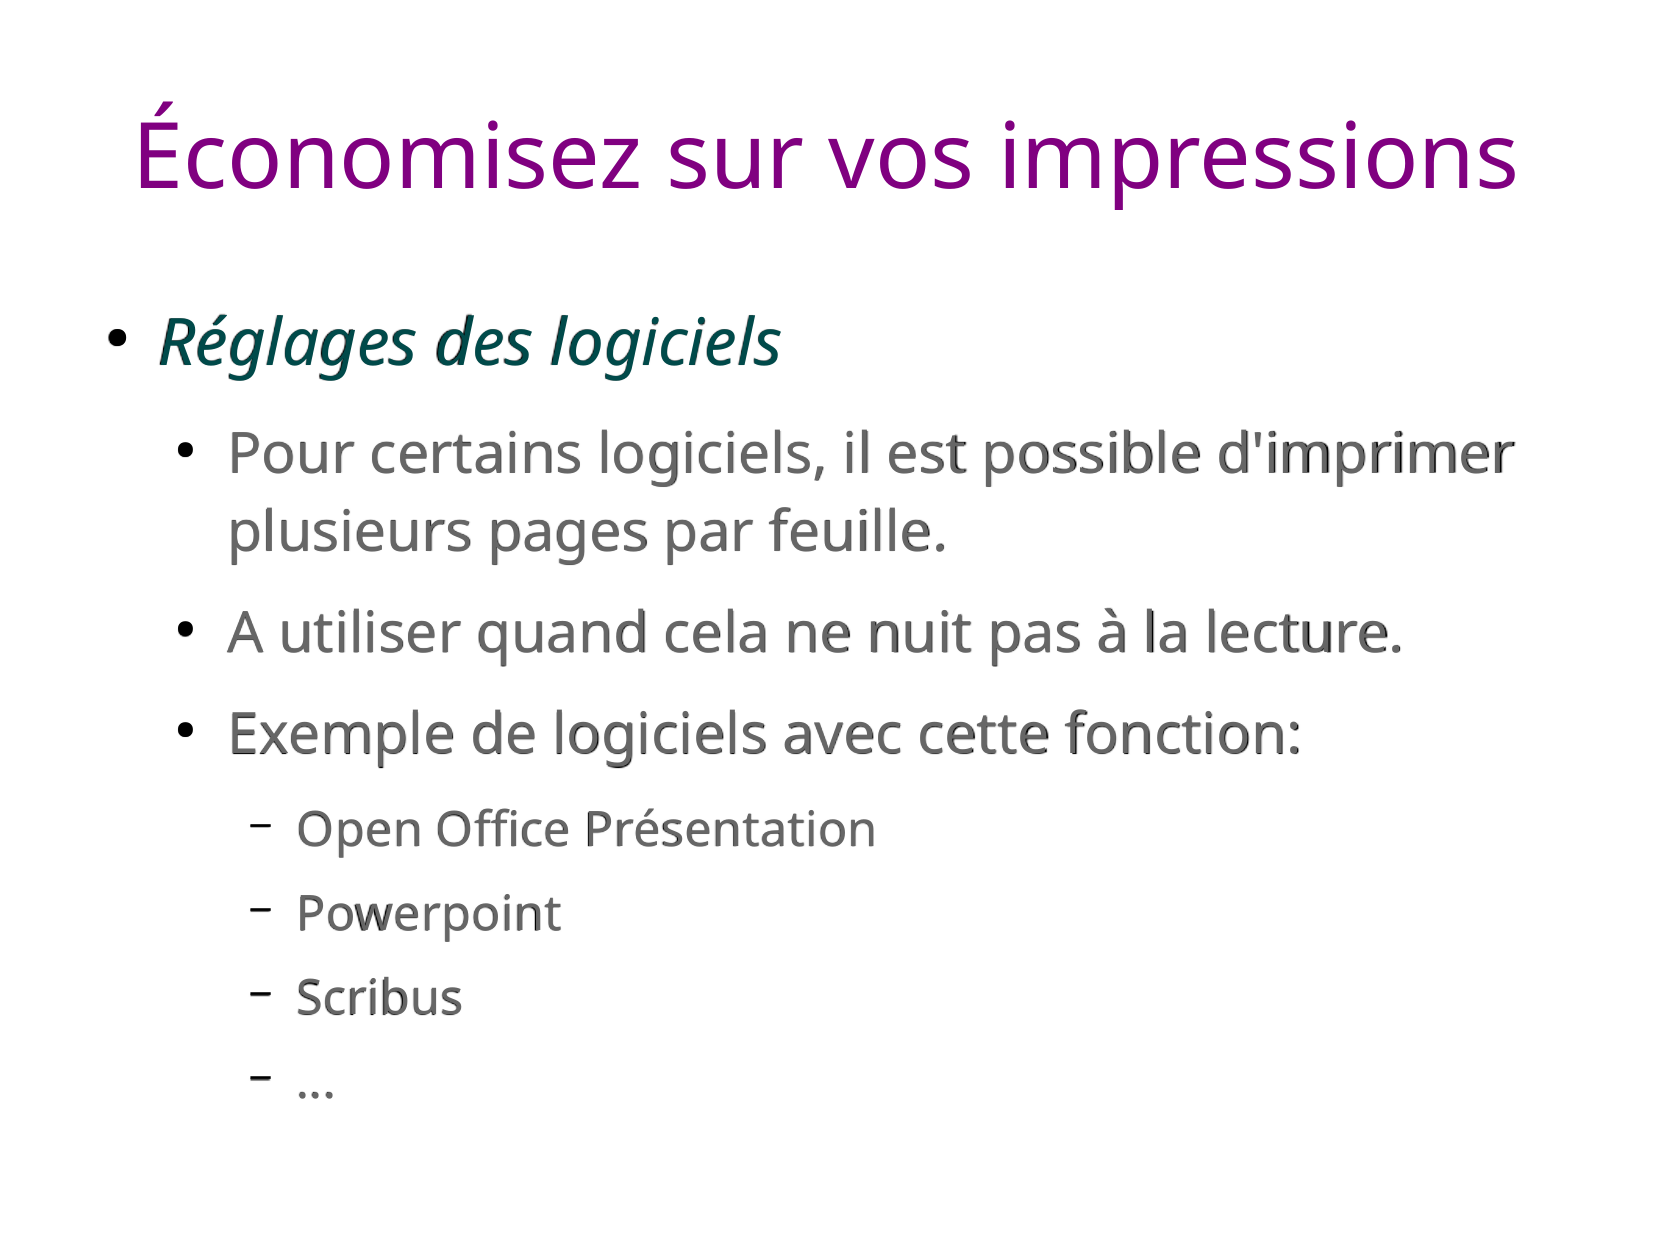

# Économisez sur vos impressions
Réglages des logiciels
Pour certains logiciels, il est possible d'imprimer plusieurs pages par feuille.
A utiliser quand cela ne nuit pas à la lecture.
Exemple de logiciels avec cette fonction:
Open Office Présentation
Powerpoint
Scribus
...